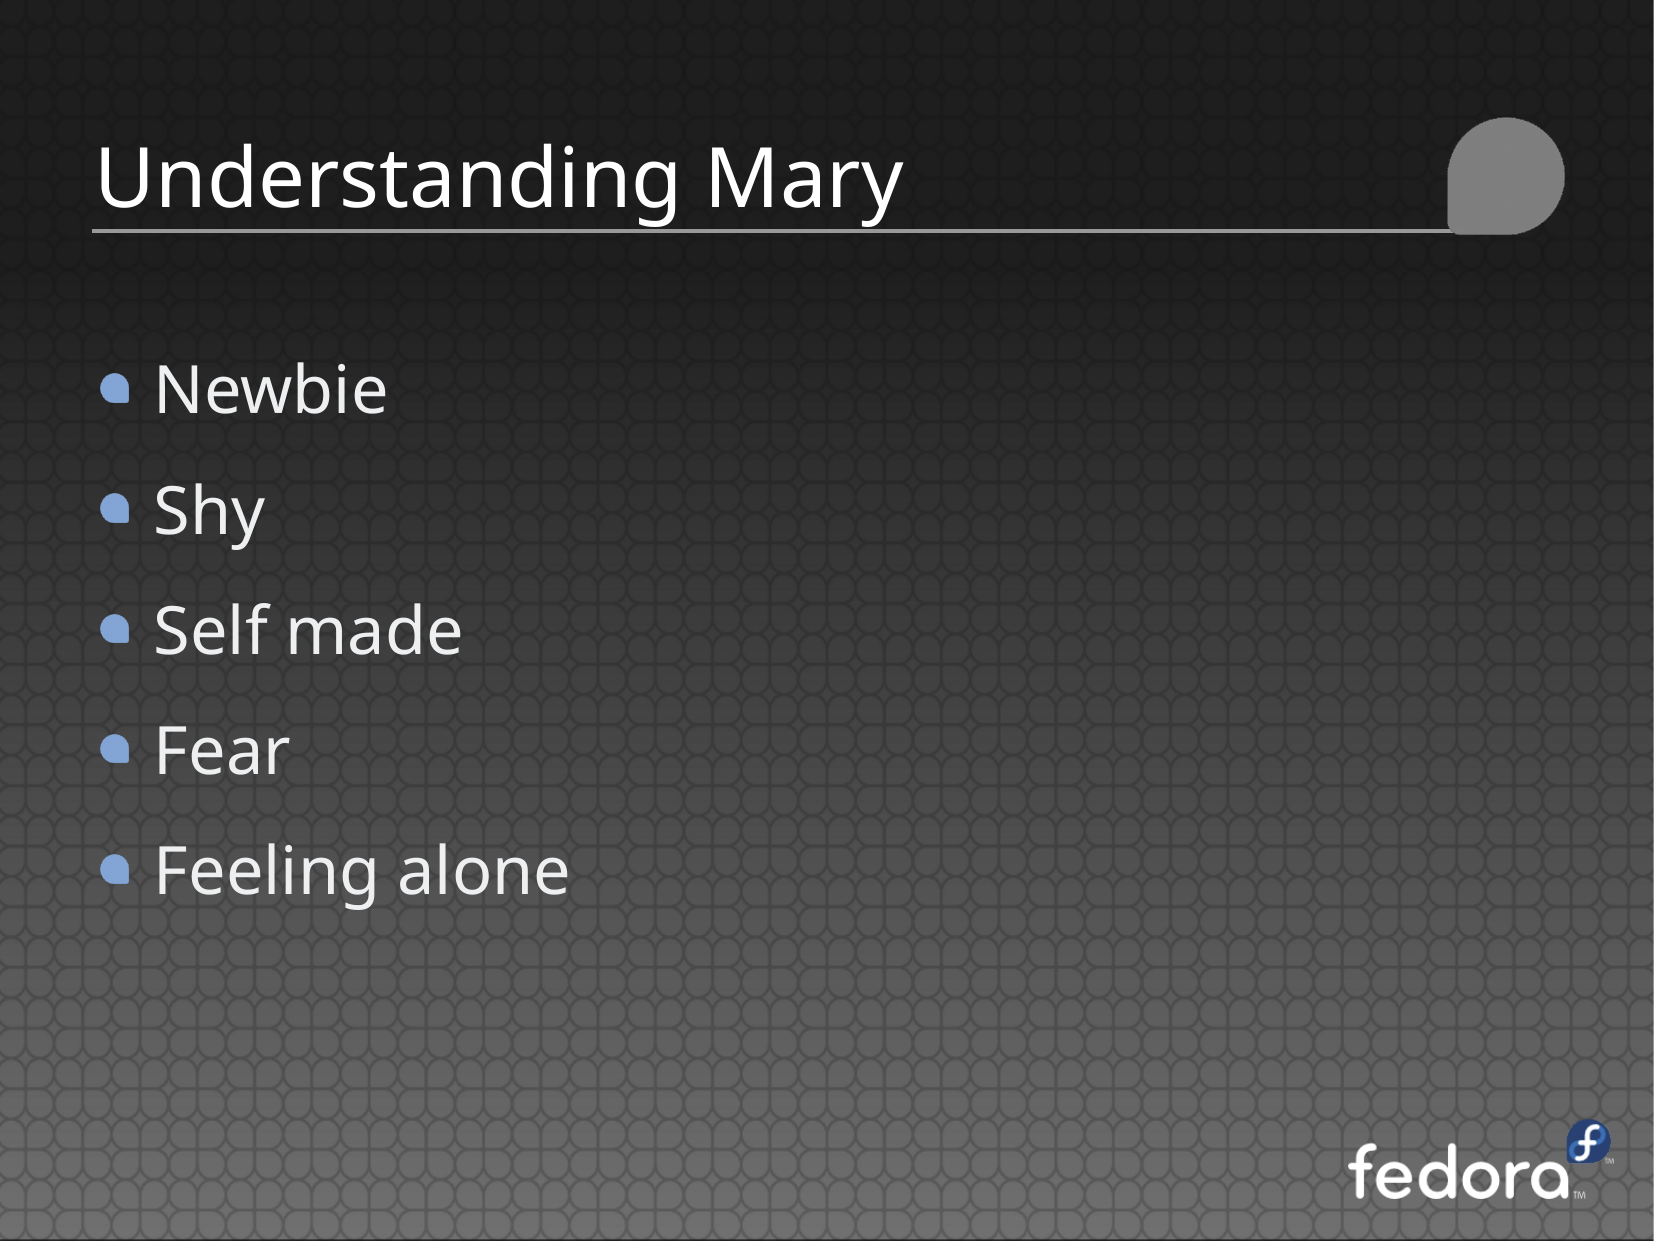

Understanding Mary
# Newbie
Shy
Self made
Fear
Feeling alone